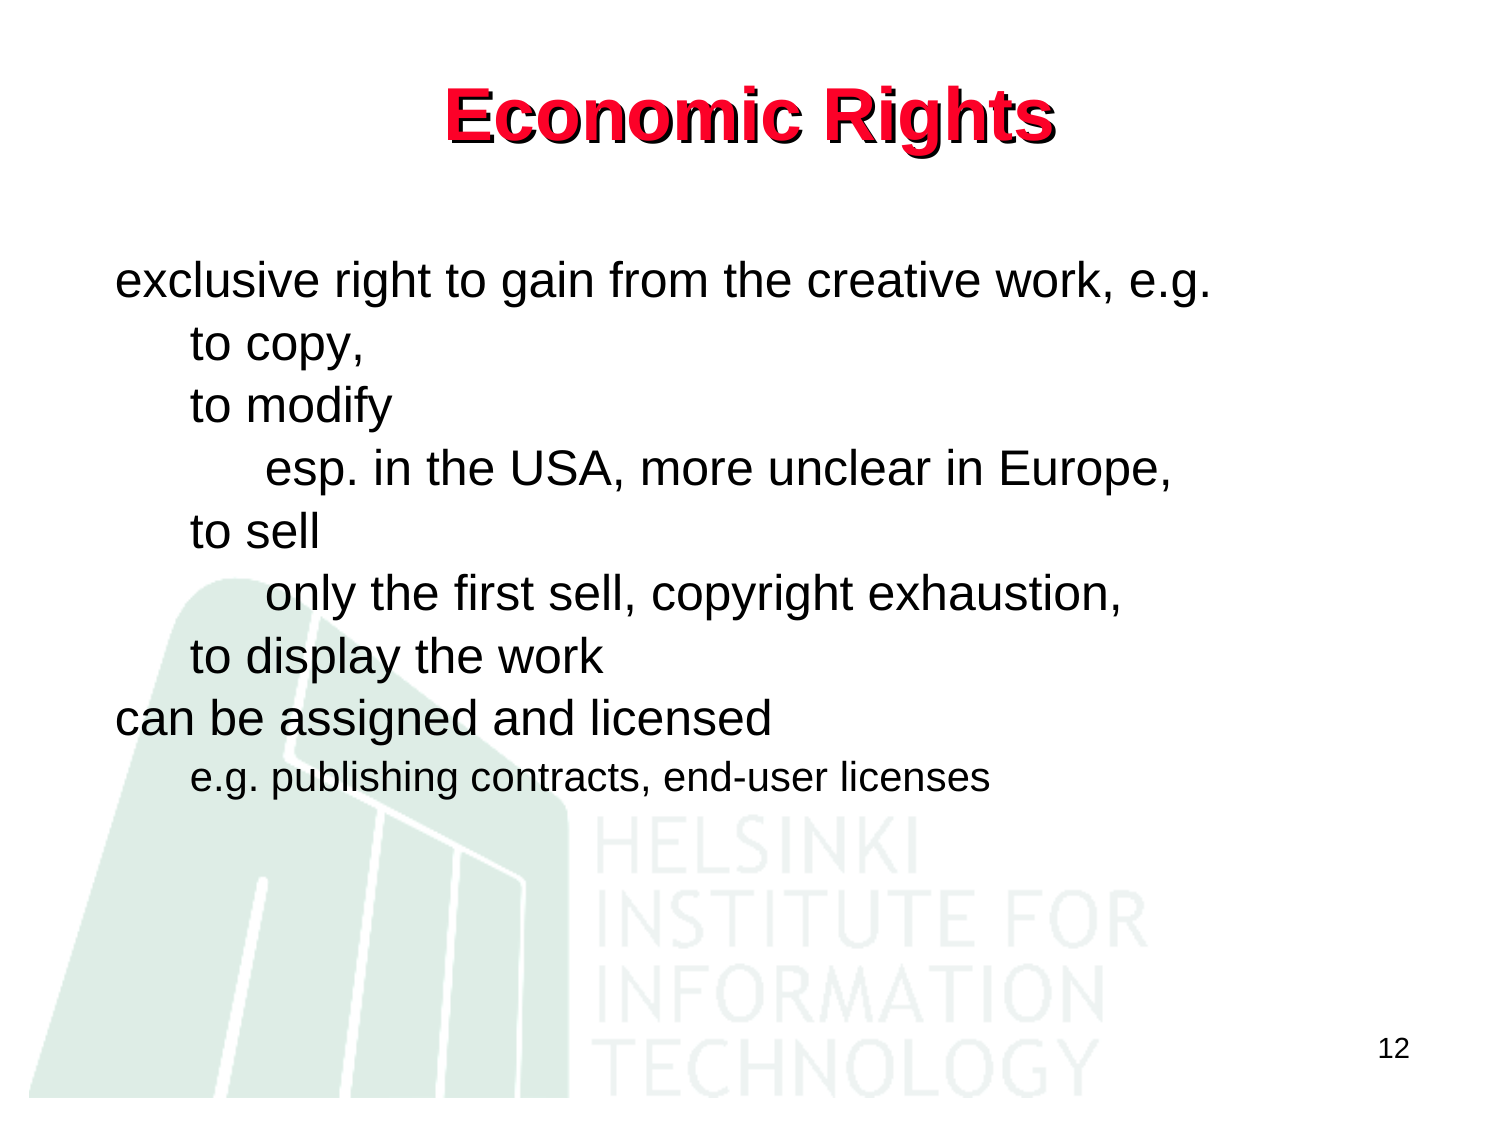

# Economic Rights
exclusive right to gain from the creative work, e.g.
to copy,
to modify
esp. in the USA, more unclear in Europe,
to sell
only the first sell, copyright exhaustion,
to display the work
can be assigned and licensed
e.g. publishing contracts, end-user licenses
12